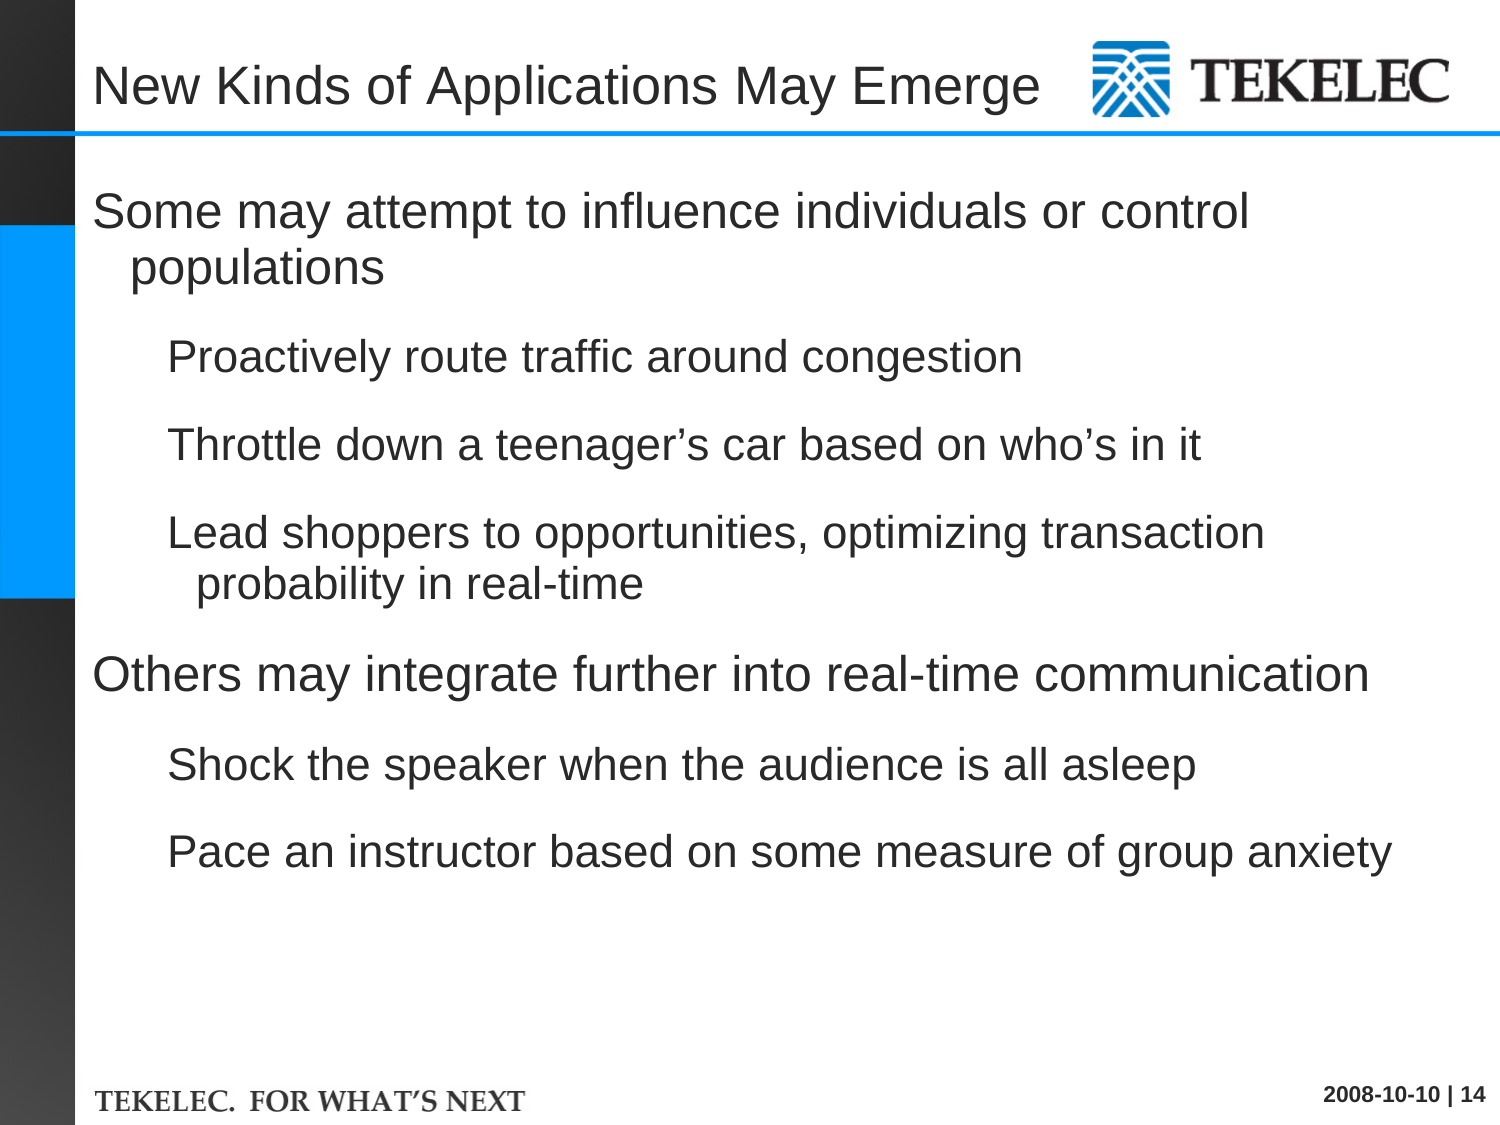

# New Kinds of Applications May Emerge
Some may attempt to influence individuals or control populations
Proactively route traffic around congestion
Throttle down a teenager’s car based on who’s in it
Lead shoppers to opportunities, optimizing transaction probability in real-time
Others may integrate further into real-time communication
Shock the speaker when the audience is all asleep
Pace an instructor based on some measure of group anxiety